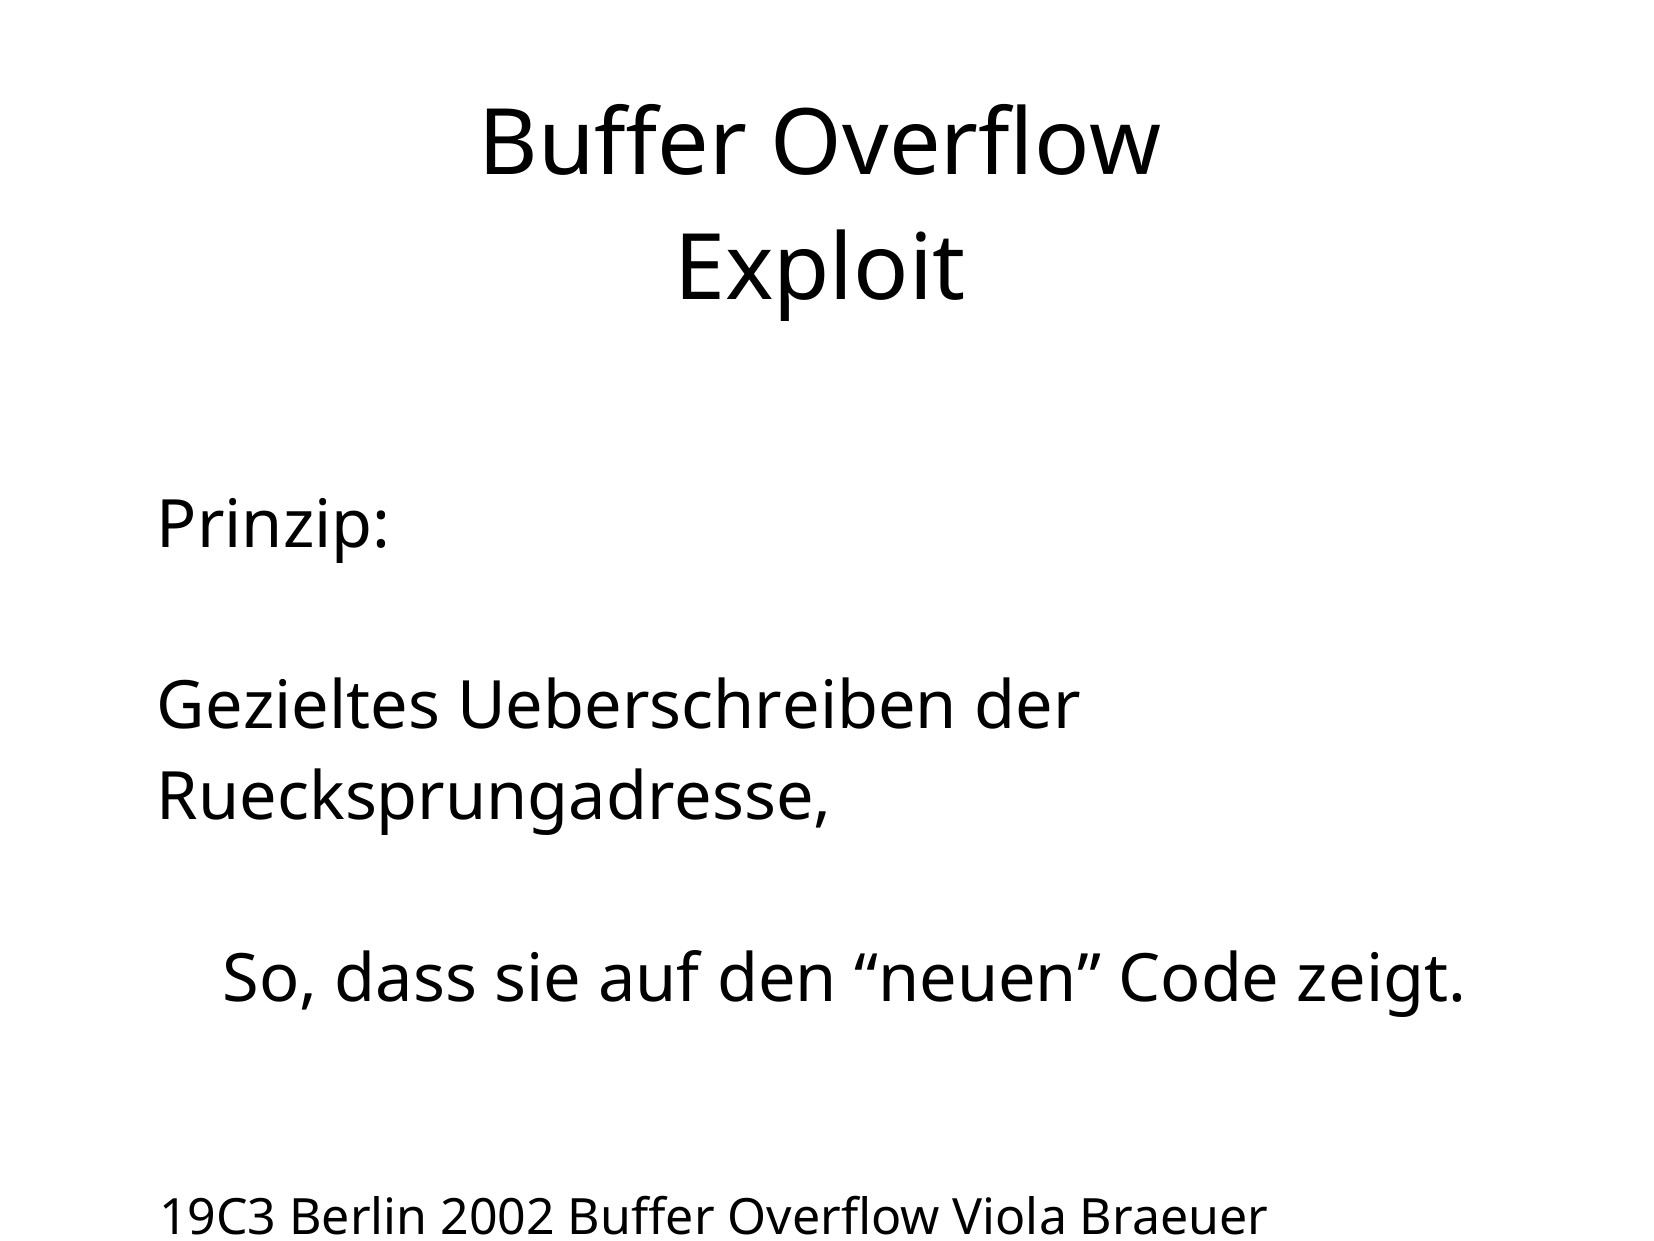

Buffer Overflow
Exploit
Prinzip:
Gezieltes Ueberschreiben der
Ruecksprungadresse,
So, dass sie auf den “neuen” Code zeigt.
19C3 Berlin 2002 Buffer Overflow Viola Braeuer